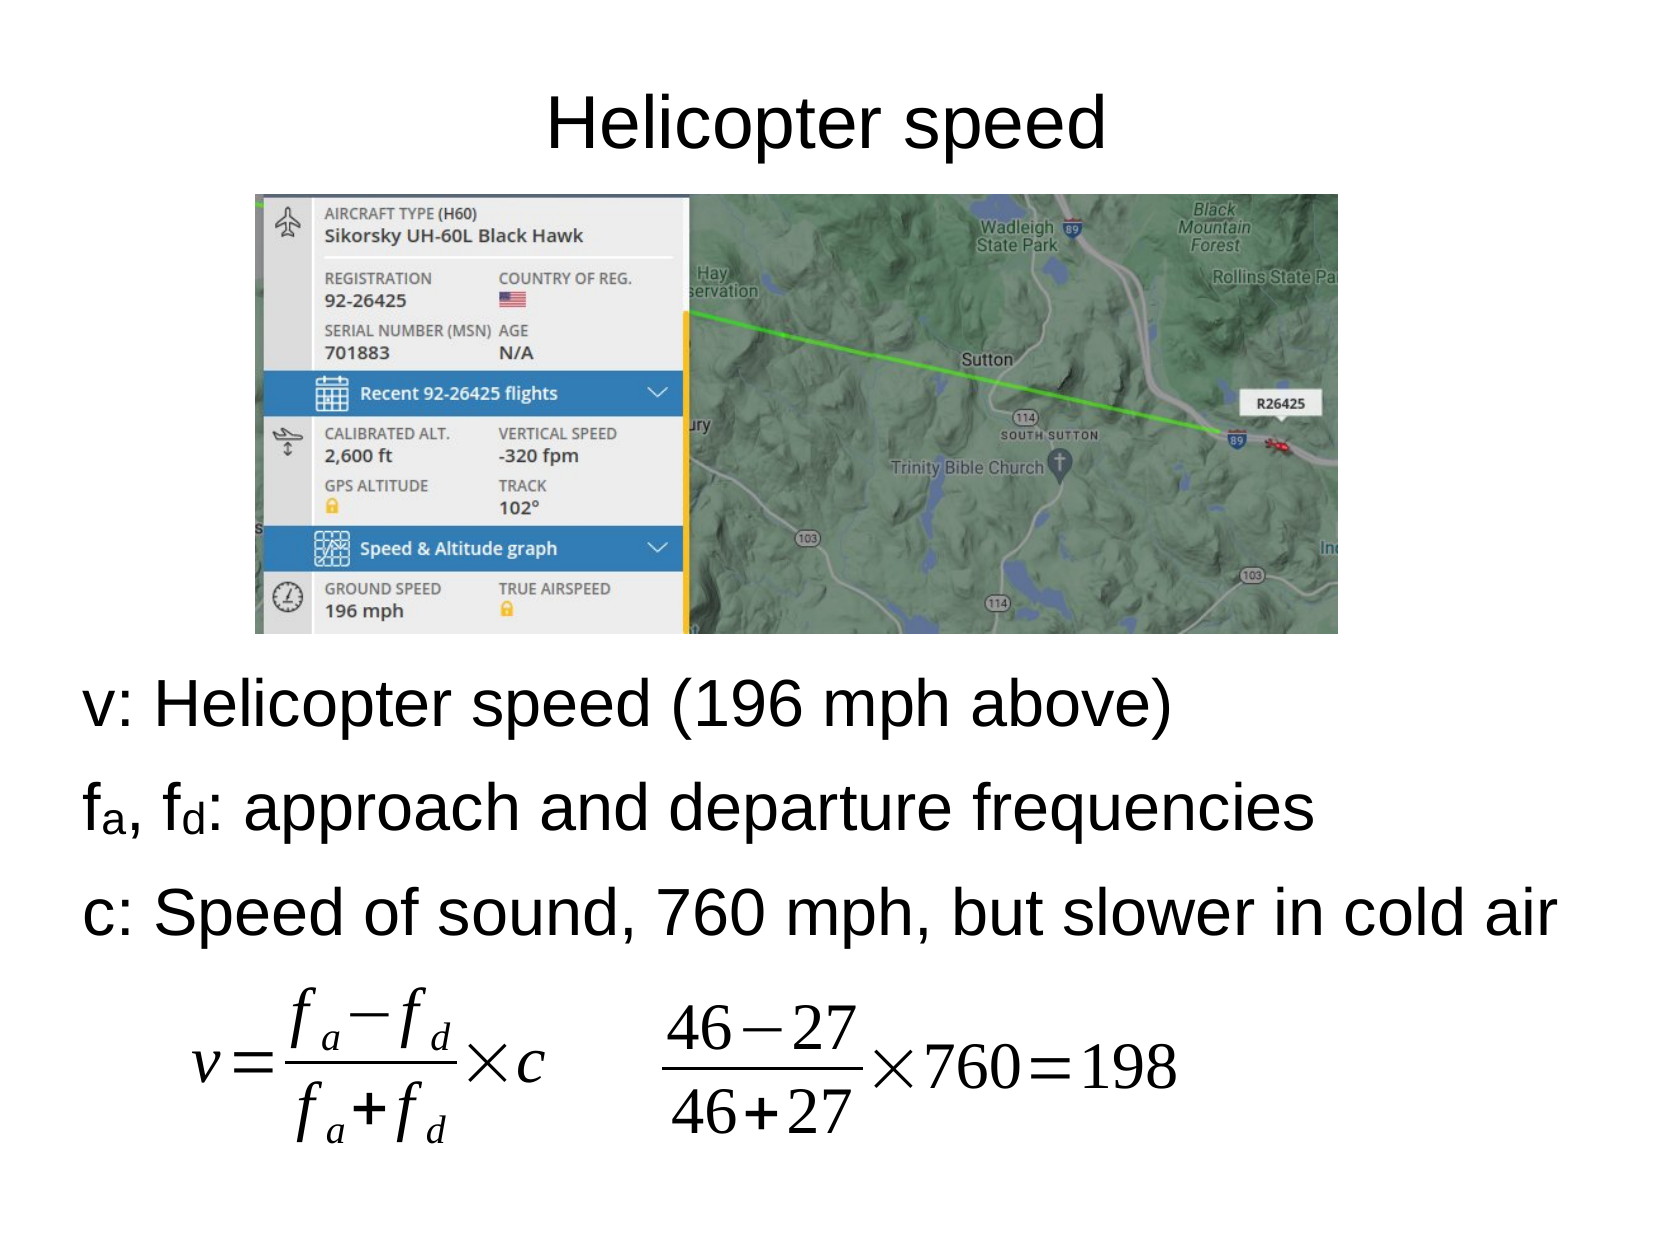

# Helicopter speed
v: Helicopter speed (196 mph above)
fa, fd: approach and departure frequencies
c: Speed of sound, 760 mph, but slower in cold air